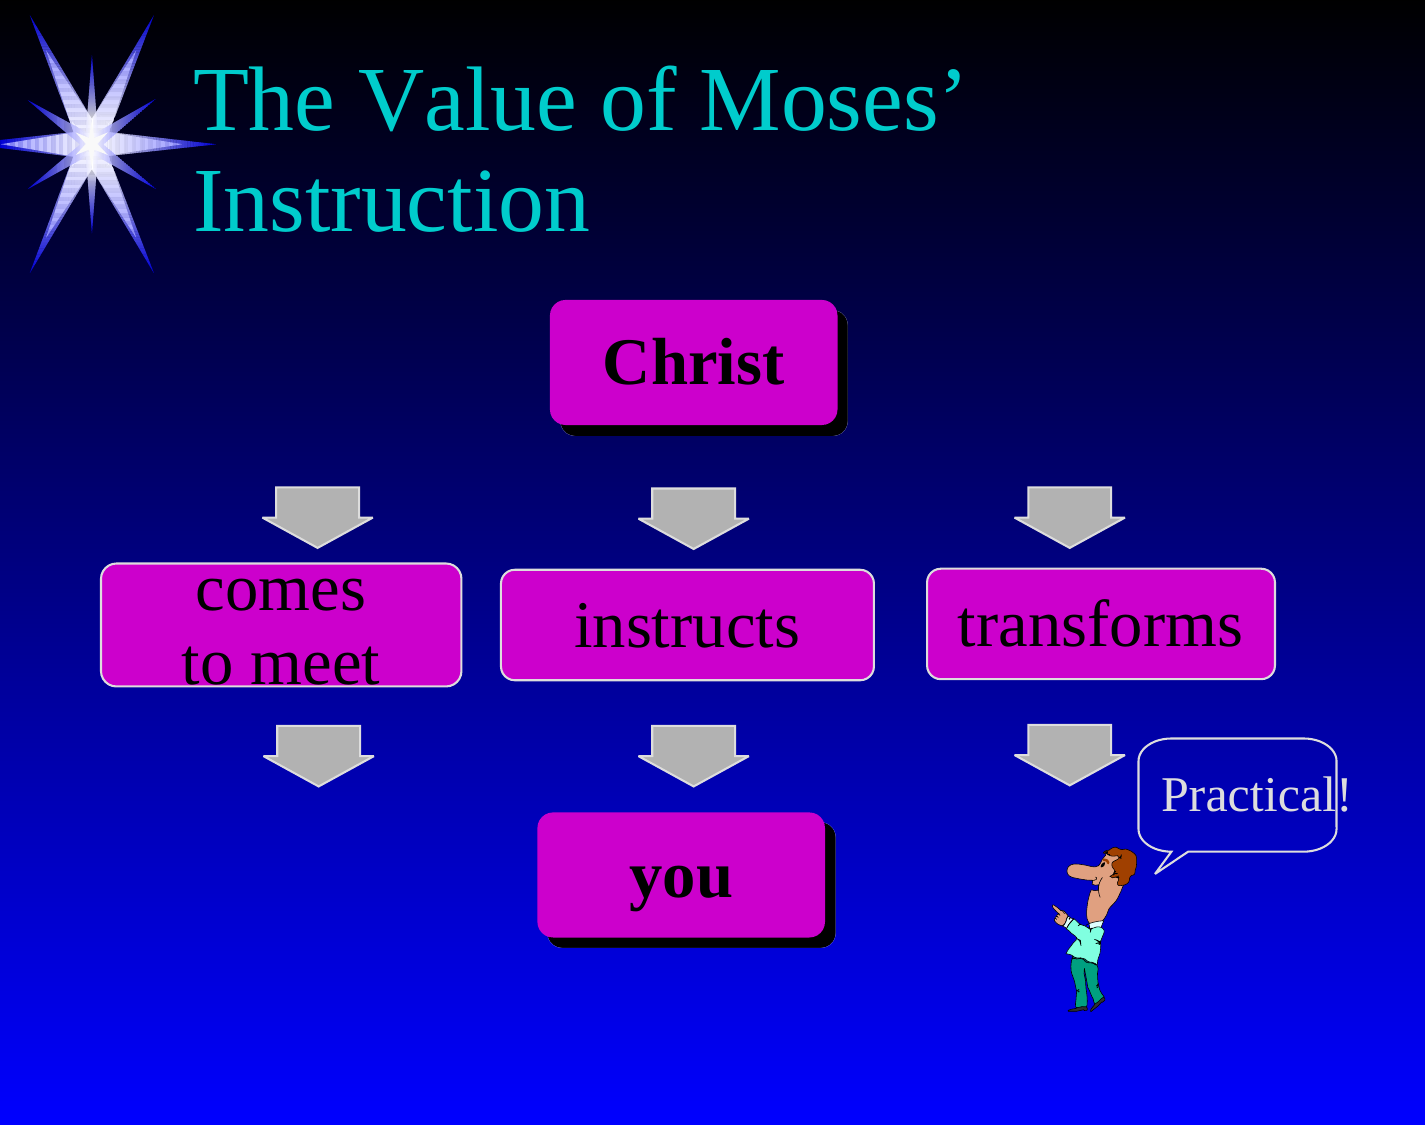

# The Value of Moses’ Instruction
Christ
comes
to meet
transforms
instructs
Practical!
you